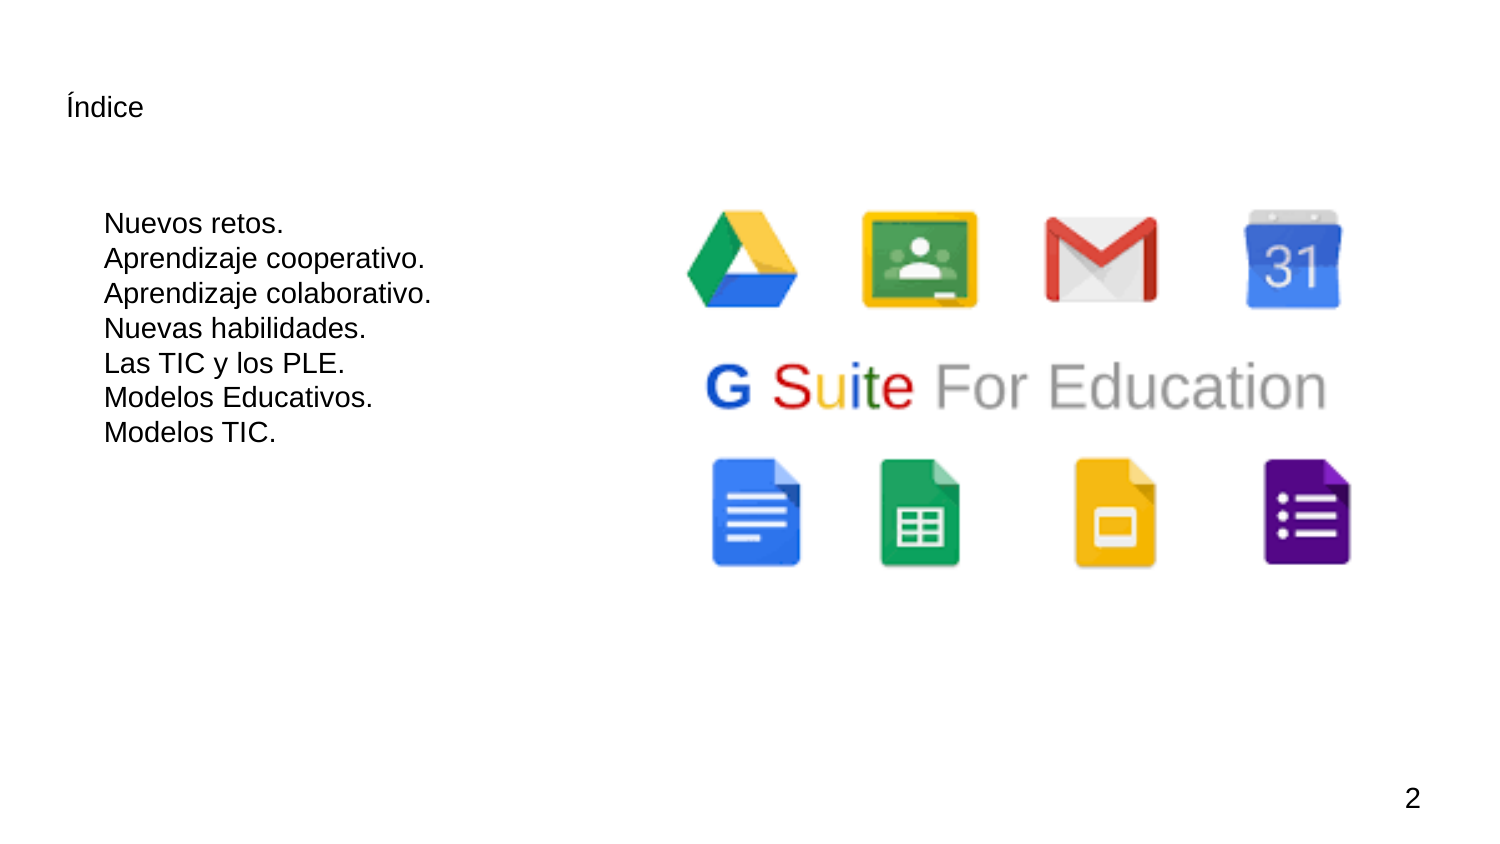

# Índice
Nuevos retos.
Aprendizaje cooperativo.
Aprendizaje colaborativo.
Nuevas habilidades.
Las TIC y los PLE.
Modelos Educativos.
Modelos TIC.